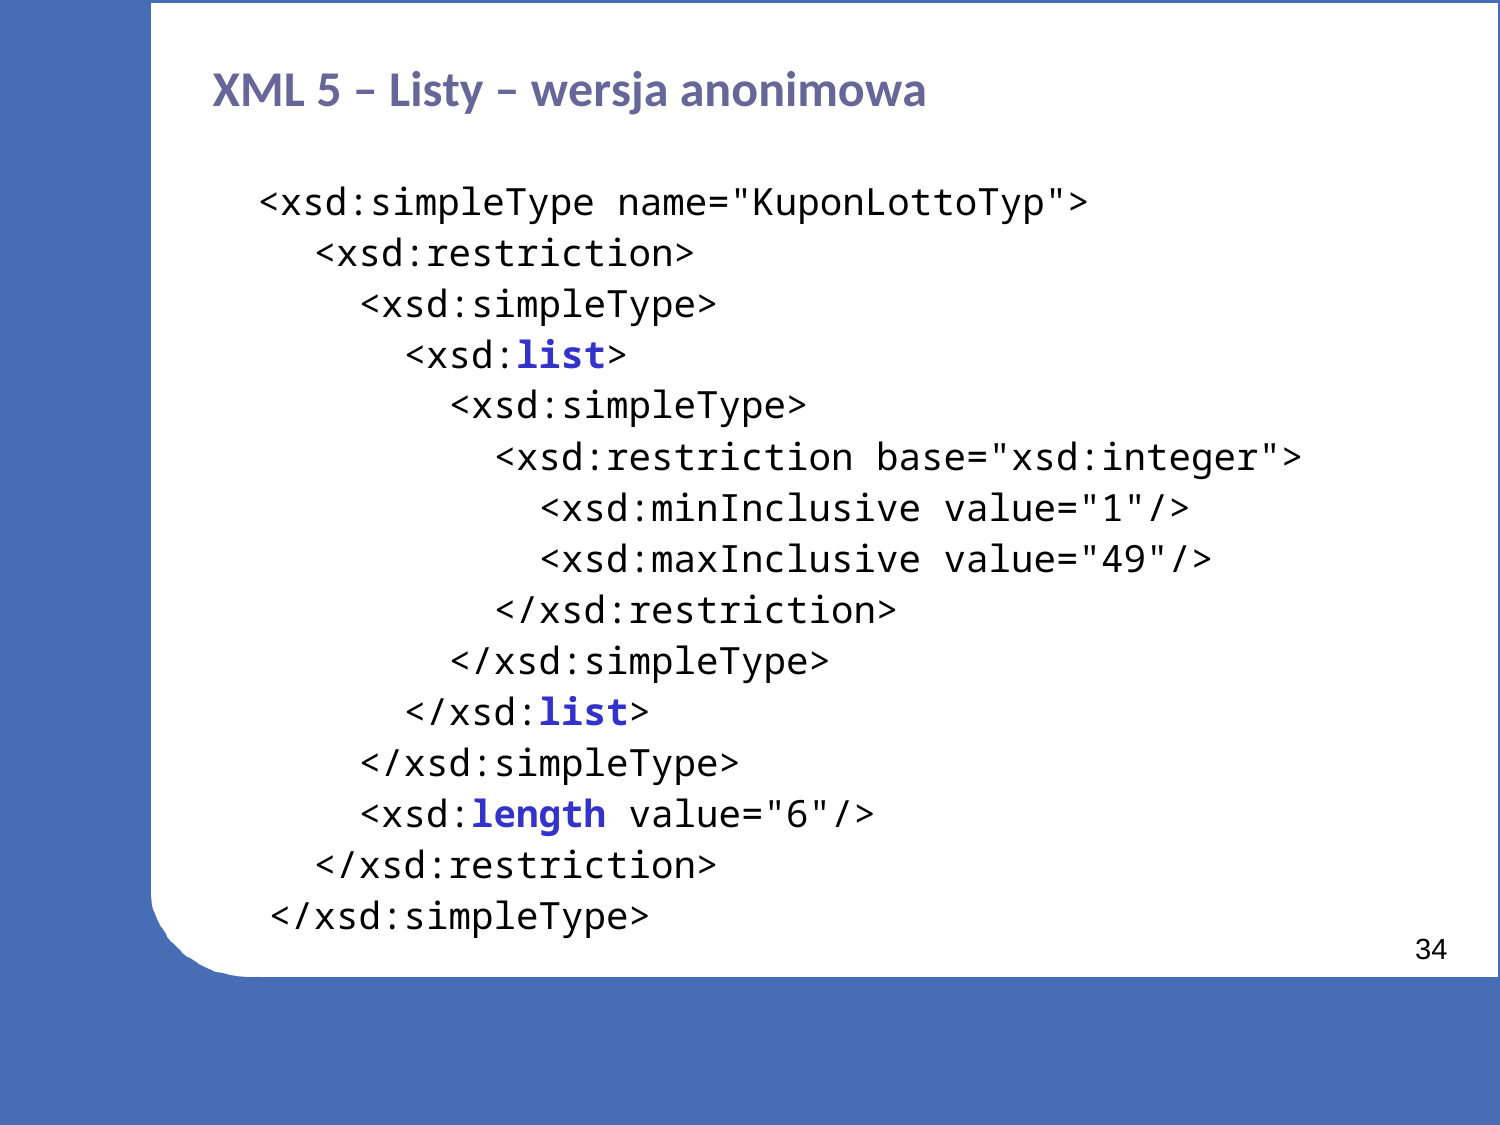

# XML 5 – Listy – wersja anonimowa
 <xsd:simpleType name="KuponLottoTyp">
 <xsd:restriction>
 <xsd:simpleType>
 <xsd:list>
 <xsd:simpleType>
 <xsd:restriction base="xsd:integer">
 <xsd:minInclusive value="1"/>
 <xsd:maxInclusive value="49"/>
 </xsd:restriction>
 </xsd:simpleType>
 </xsd:list>
 </xsd:simpleType>
 <xsd:length value="6"/>
 </xsd:restriction>
</xsd:simpleType>
34